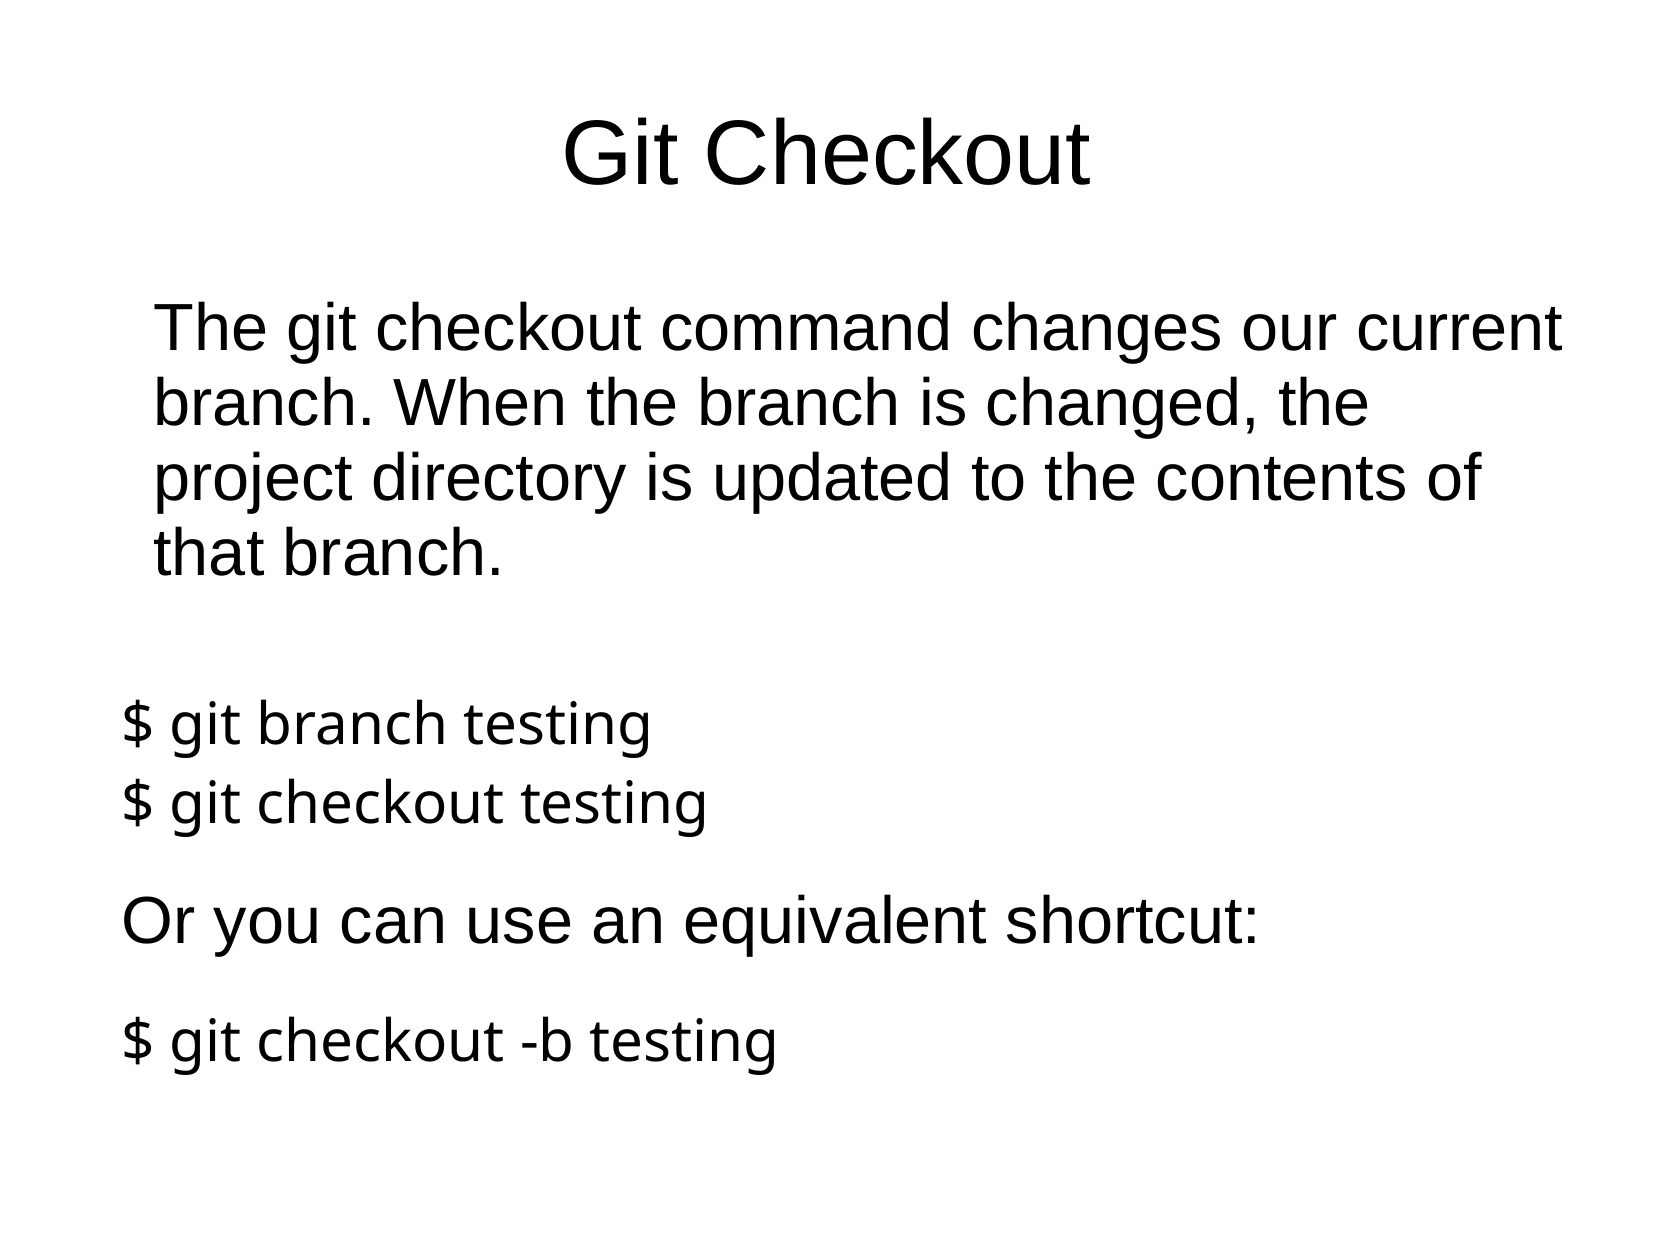

# Git Checkout
The git checkout command changes our current branch. When the branch is changed, the project directory is updated to the contents of that branch.
$ git branch testing
$ git checkout testing
Or you can use an equivalent shortcut:
$ git checkout -b testing